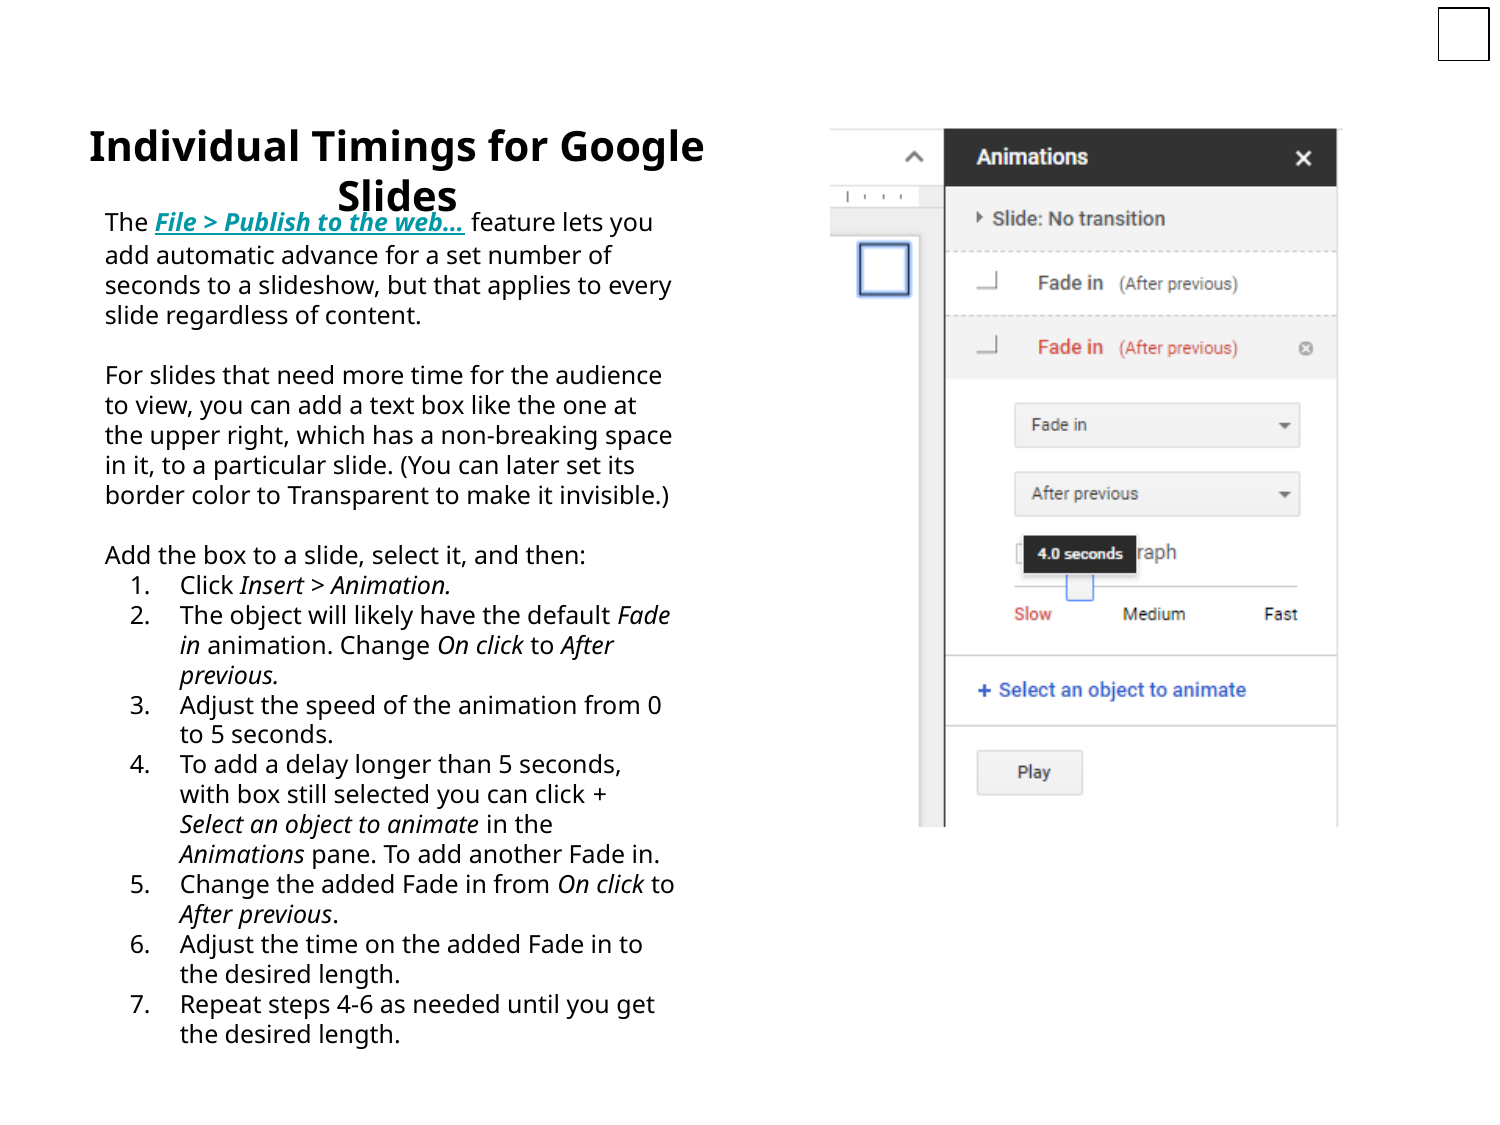

# Individual Timings for Google Slides
The File > Publish to the web… feature lets you add automatic advance for a set number of seconds to a slideshow, but that applies to every slide regardless of content.
For slides that need more time for the audience to view, you can add a text box like the one at the upper right, which has a non-breaking space in it, to a particular slide. (You can later set its border color to Transparent to make it invisible.)
Add the box to a slide, select it, and then:
Click Insert > Animation.
The object will likely have the default Fade in animation. Change On click to After previous.
Adjust the speed of the animation from 0 to 5 seconds.
To add a delay longer than 5 seconds, with box still selected you can click + Select an object to animate in the Animations pane. To add another Fade in.
Change the added Fade in from On click to After previous.
Adjust the time on the added Fade in to the desired length.
Repeat steps 4-6 as needed until you get the desired length.